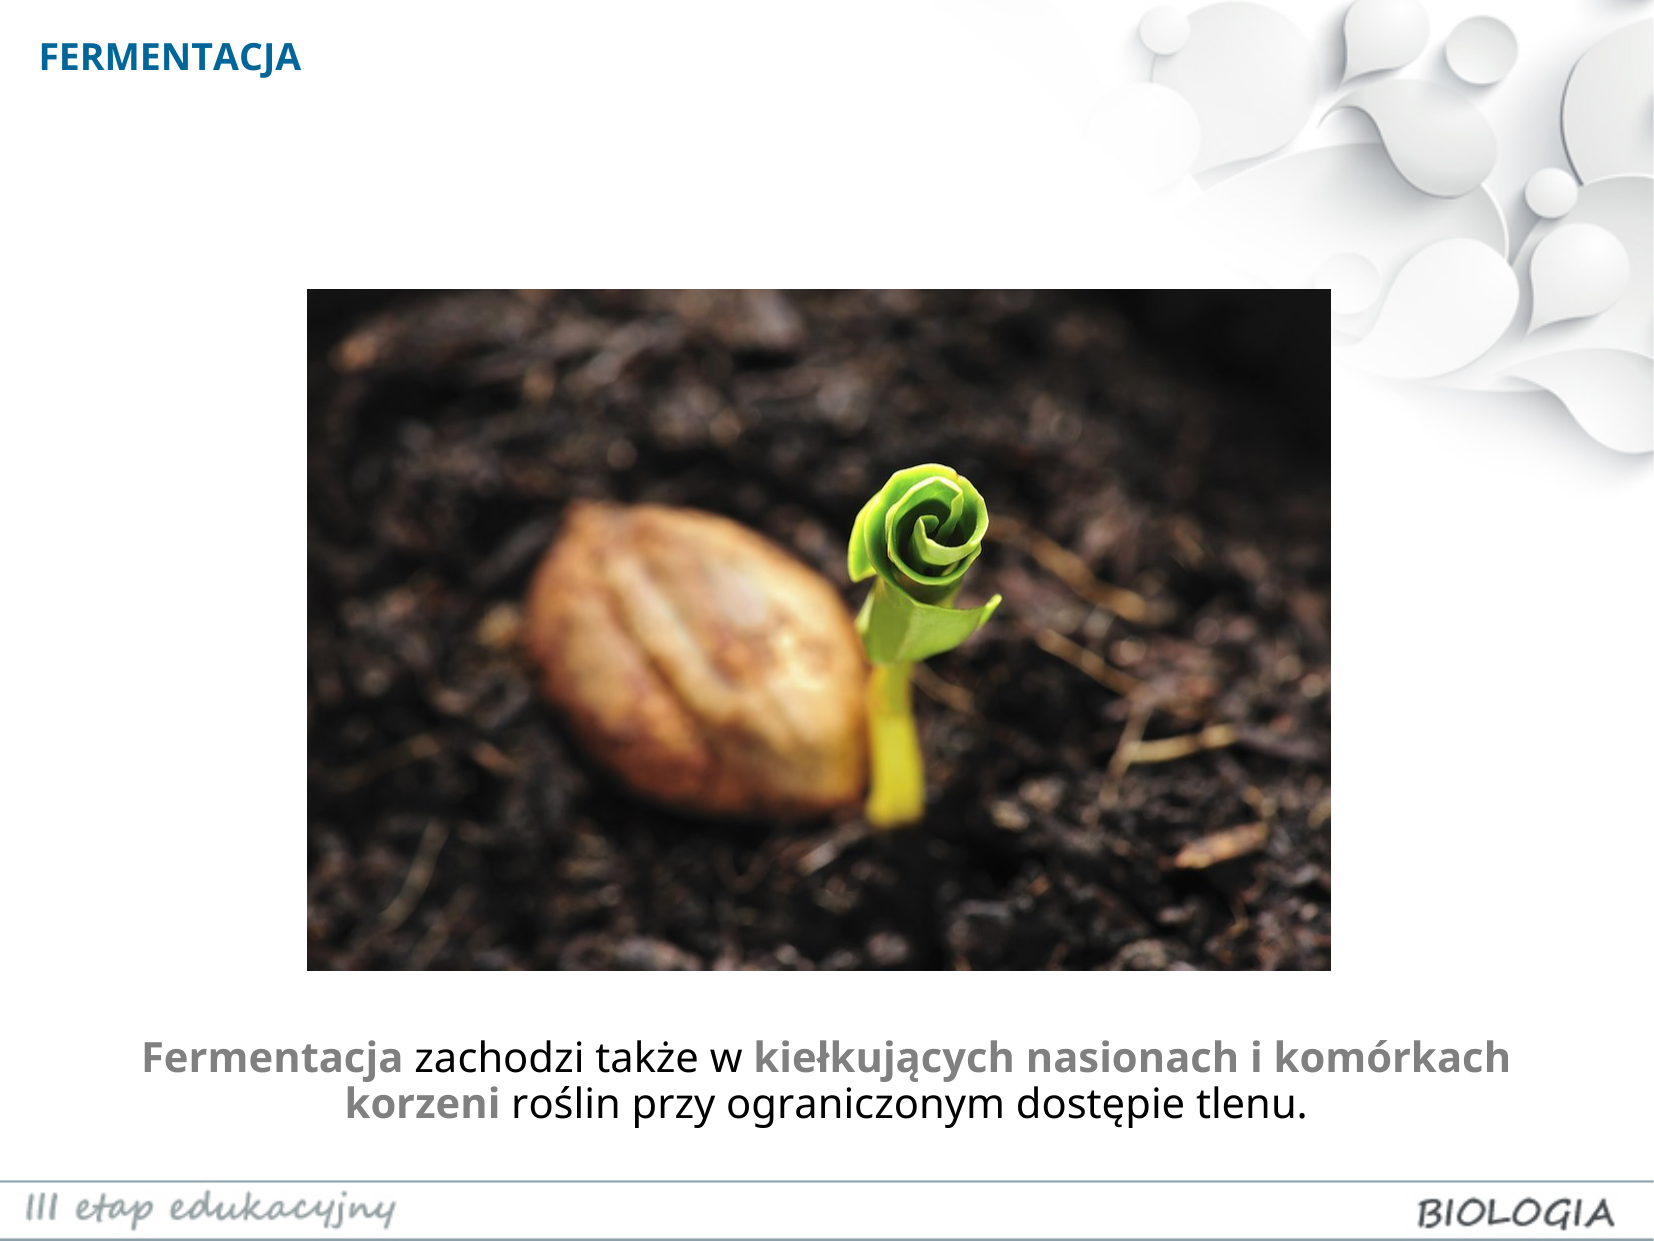

FERMENTACJA
# Fermentacja zachodzi także w kiełkujących nasionach i komórkach korzeni roślin przy ograniczonym dostępie tlenu.